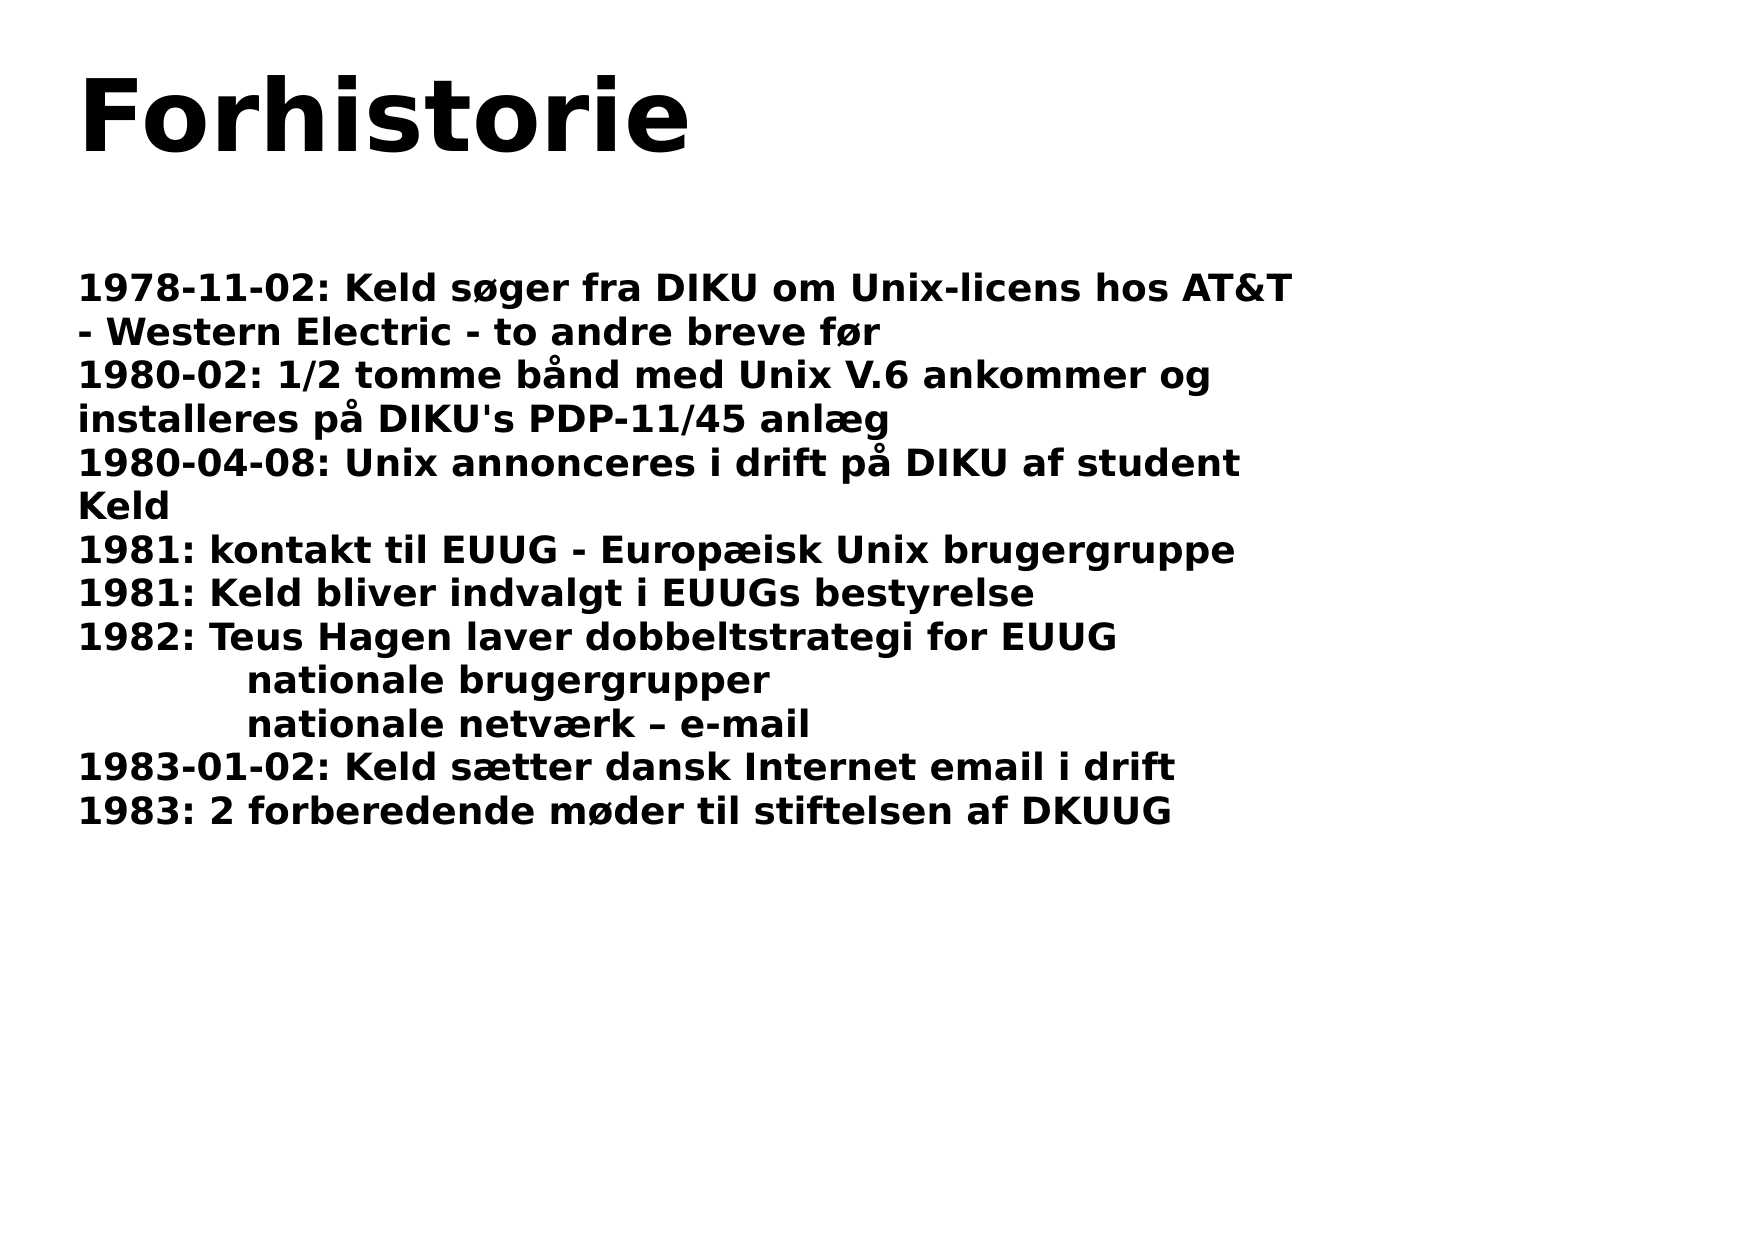

Forhistorie
1978-11-02: Keld søger fra DIKU om Unix-licens hos AT&T - Western Electric - to andre breve før
1980-02: 1/2 tomme bånd med Unix V.6 ankommer og installeres på DIKU's PDP-11/45 anlæg
1980-04-08: Unix annonceres i drift på DIKU af student Keld
1981: kontakt til EUUG - Europæisk Unix brugergruppe
1981: Keld bliver indvalgt i EUUGs bestyrelse
1982: Teus Hagen laver dobbeltstrategi for EUUG
 nationale brugergrupper
 nationale netværk – e-mail
1983-01-02: Keld sætter dansk Internet email i drift
1983: 2 forberedende møder til stiftelsen af DKUUG